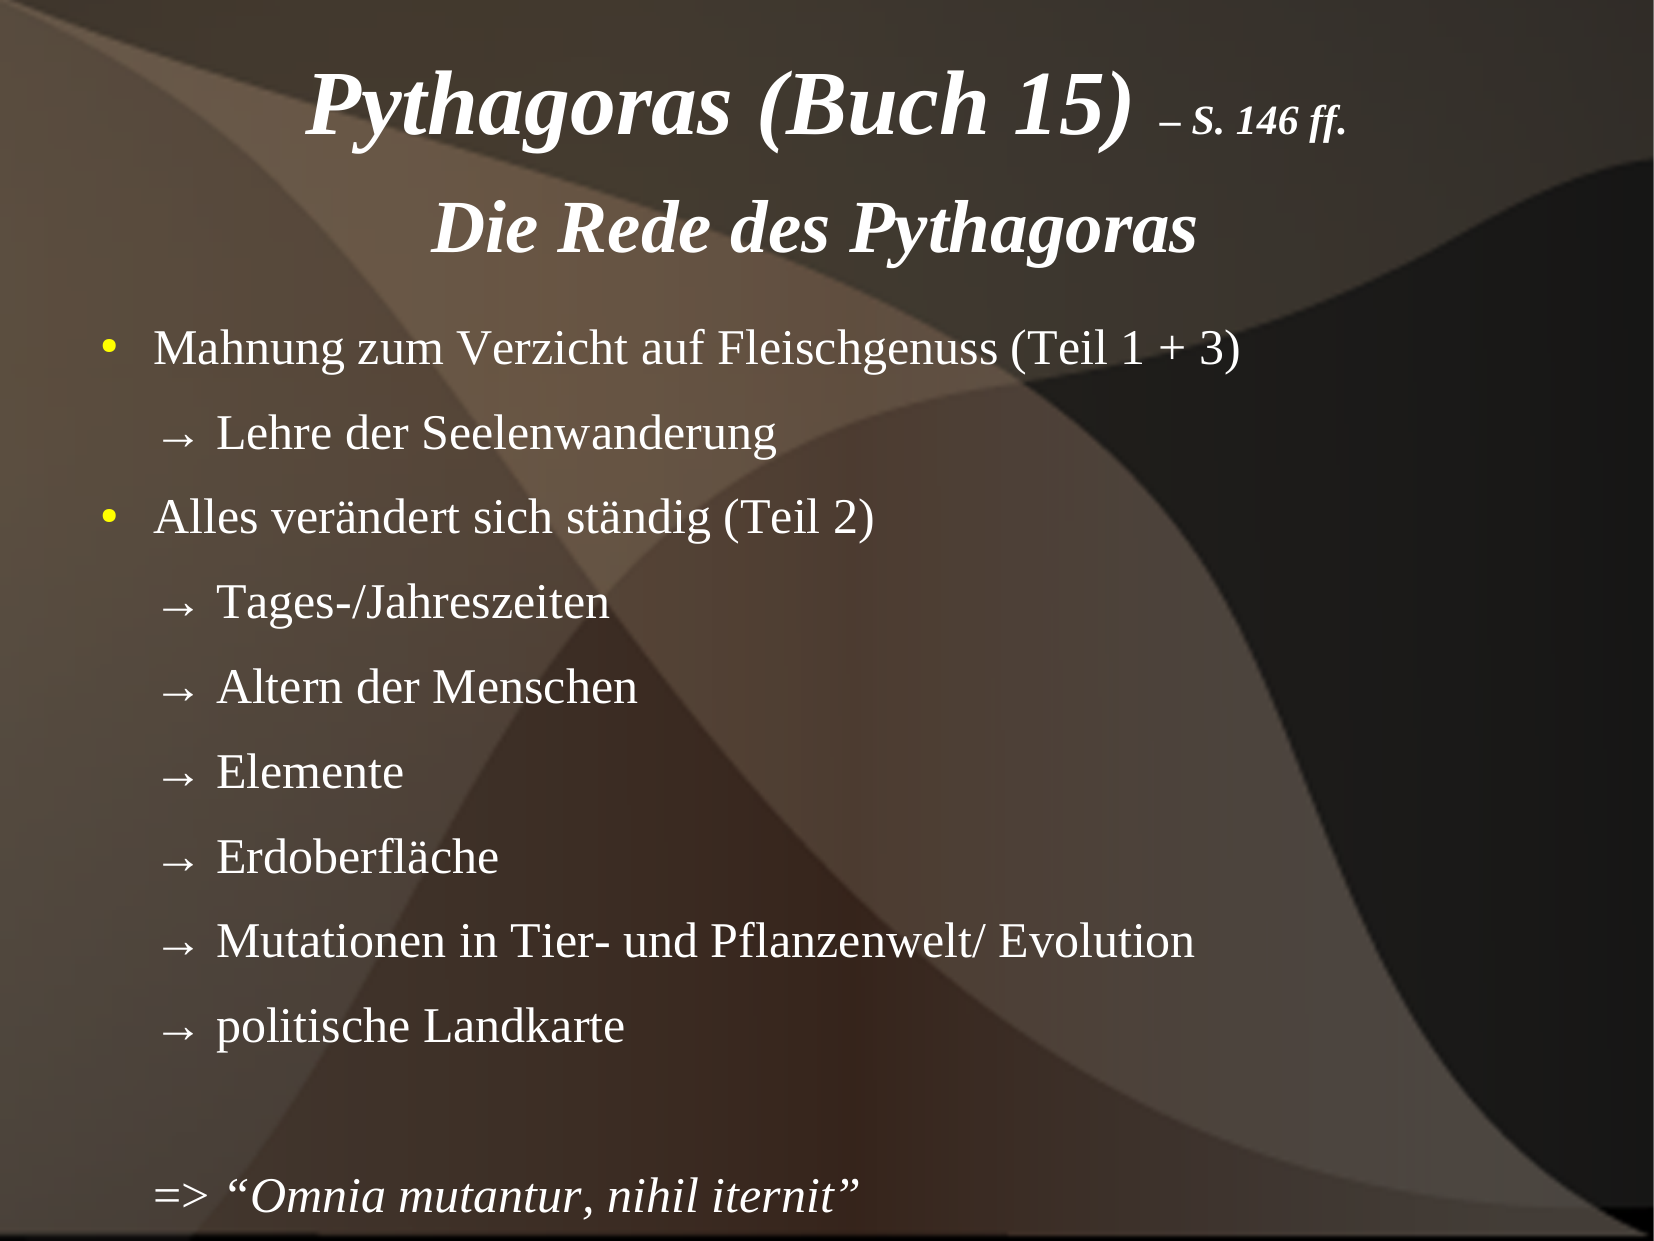

Pythagoras (Buch 15) – S. 146 ff.
# Die Rede des Pythagoras
Mahnung zum Verzicht auf Fleischgenuss (Teil 1 + 3)
→ Lehre der Seelenwanderung
Alles verändert sich ständig (Teil 2)
→ Tages-/Jahreszeiten
→ Altern der Menschen
→ Elemente
→ Erdoberfläche
→ Mutationen in Tier- und Pflanzenwelt/ Evolution
→ politische Landkarte
=> “Omnia mutantur, nihil iternit”